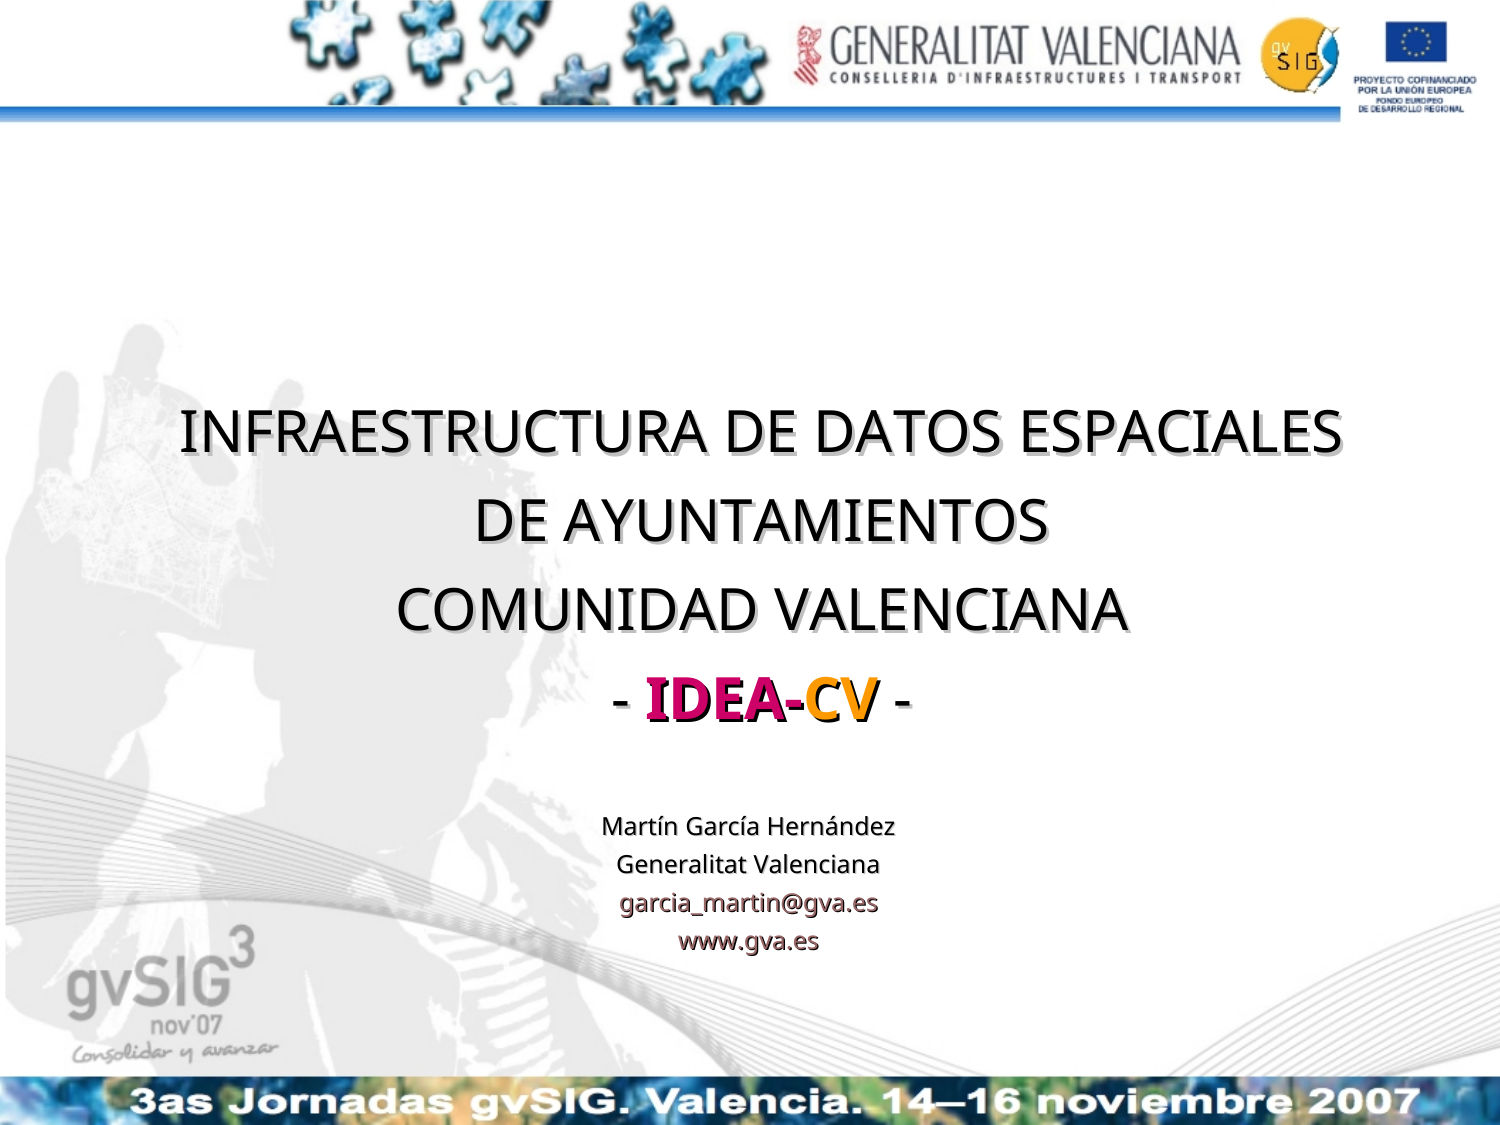

INFRAESTRUCTURA DE DATOS ESPACIALES
DE AYUNTAMIENTOS
COMUNIDAD VALENCIANA
- IDEA-CV -
Martín García Hernández
Generalitat Valenciana
garcia_martin@gva.es
www.gva.es